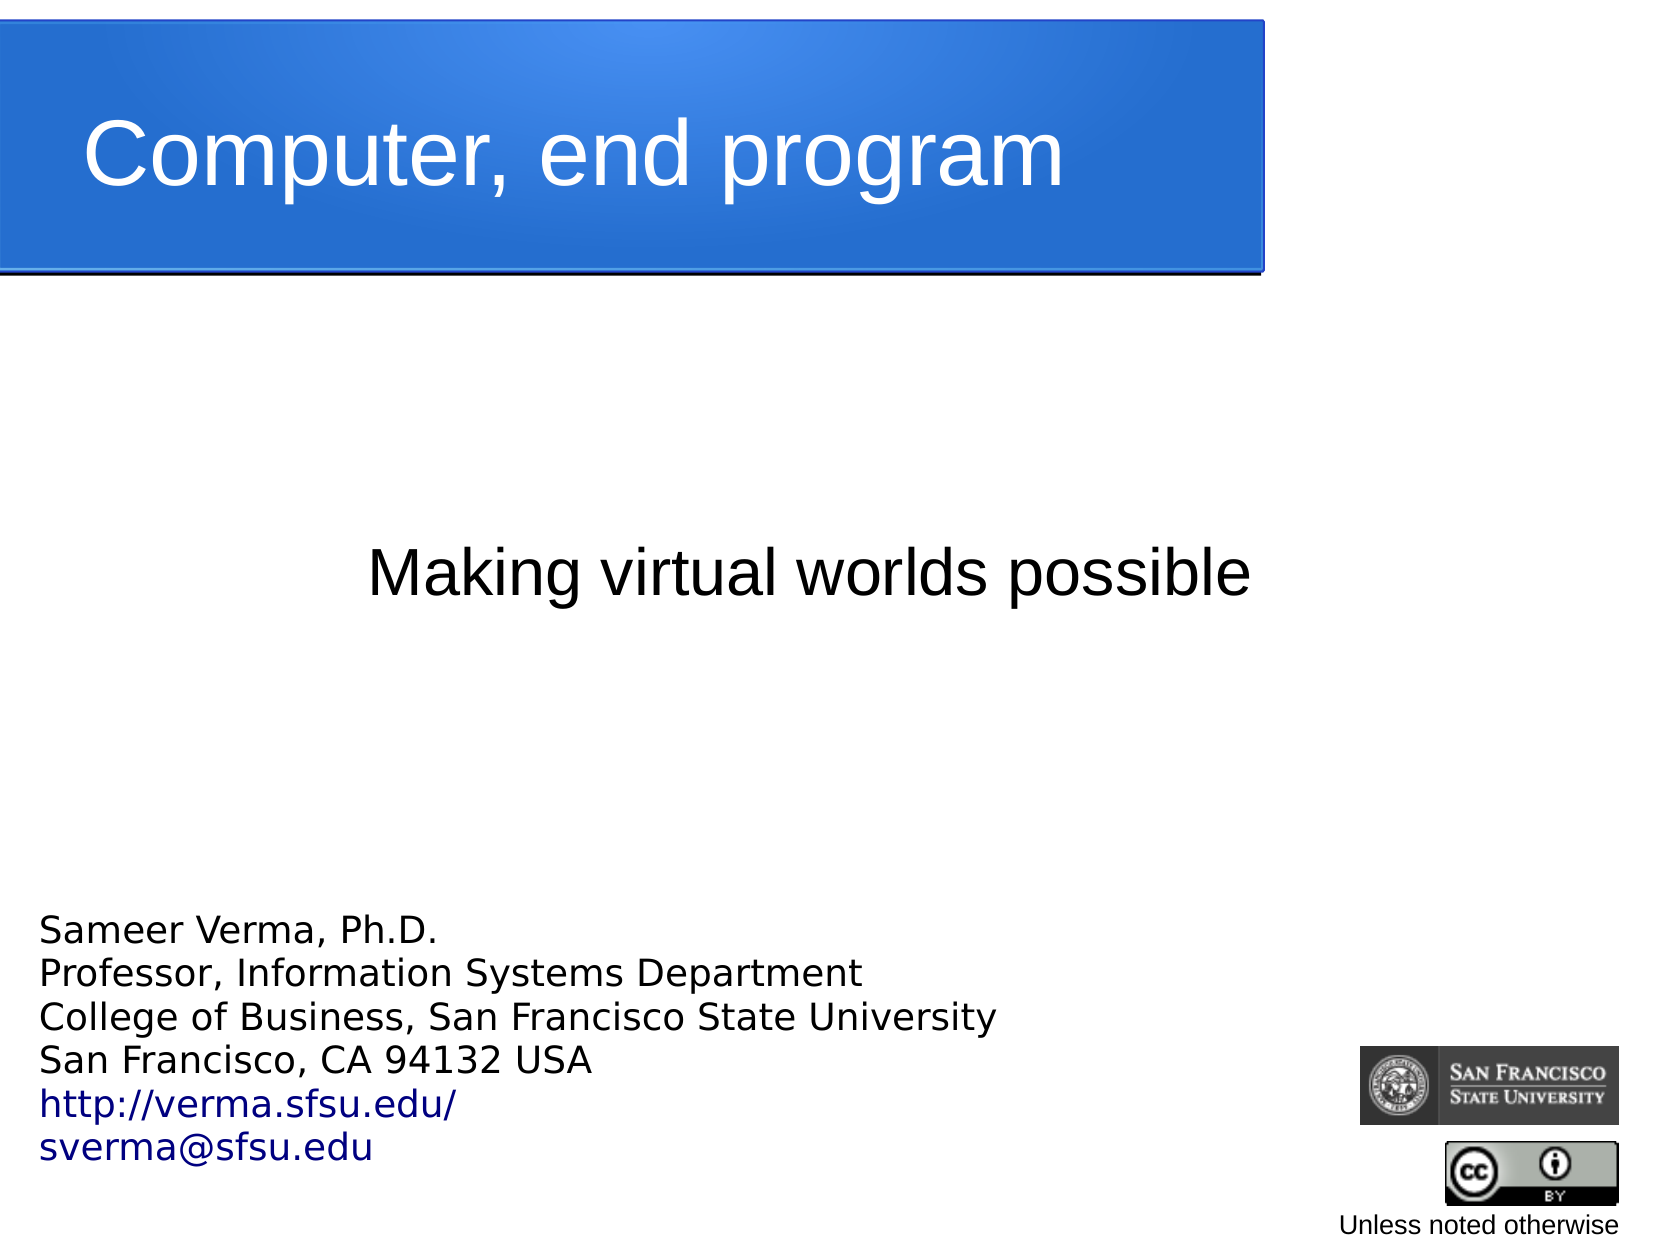

# Computer, end program
Making virtual worlds possible
Sameer Verma, Ph.D.
Professor, Information Systems Department
College of Business, San Francisco State University
San Francisco, CA 94132 USA
http://verma.sfsu.edu/
sverma@sfsu.edu
Unless noted otherwise